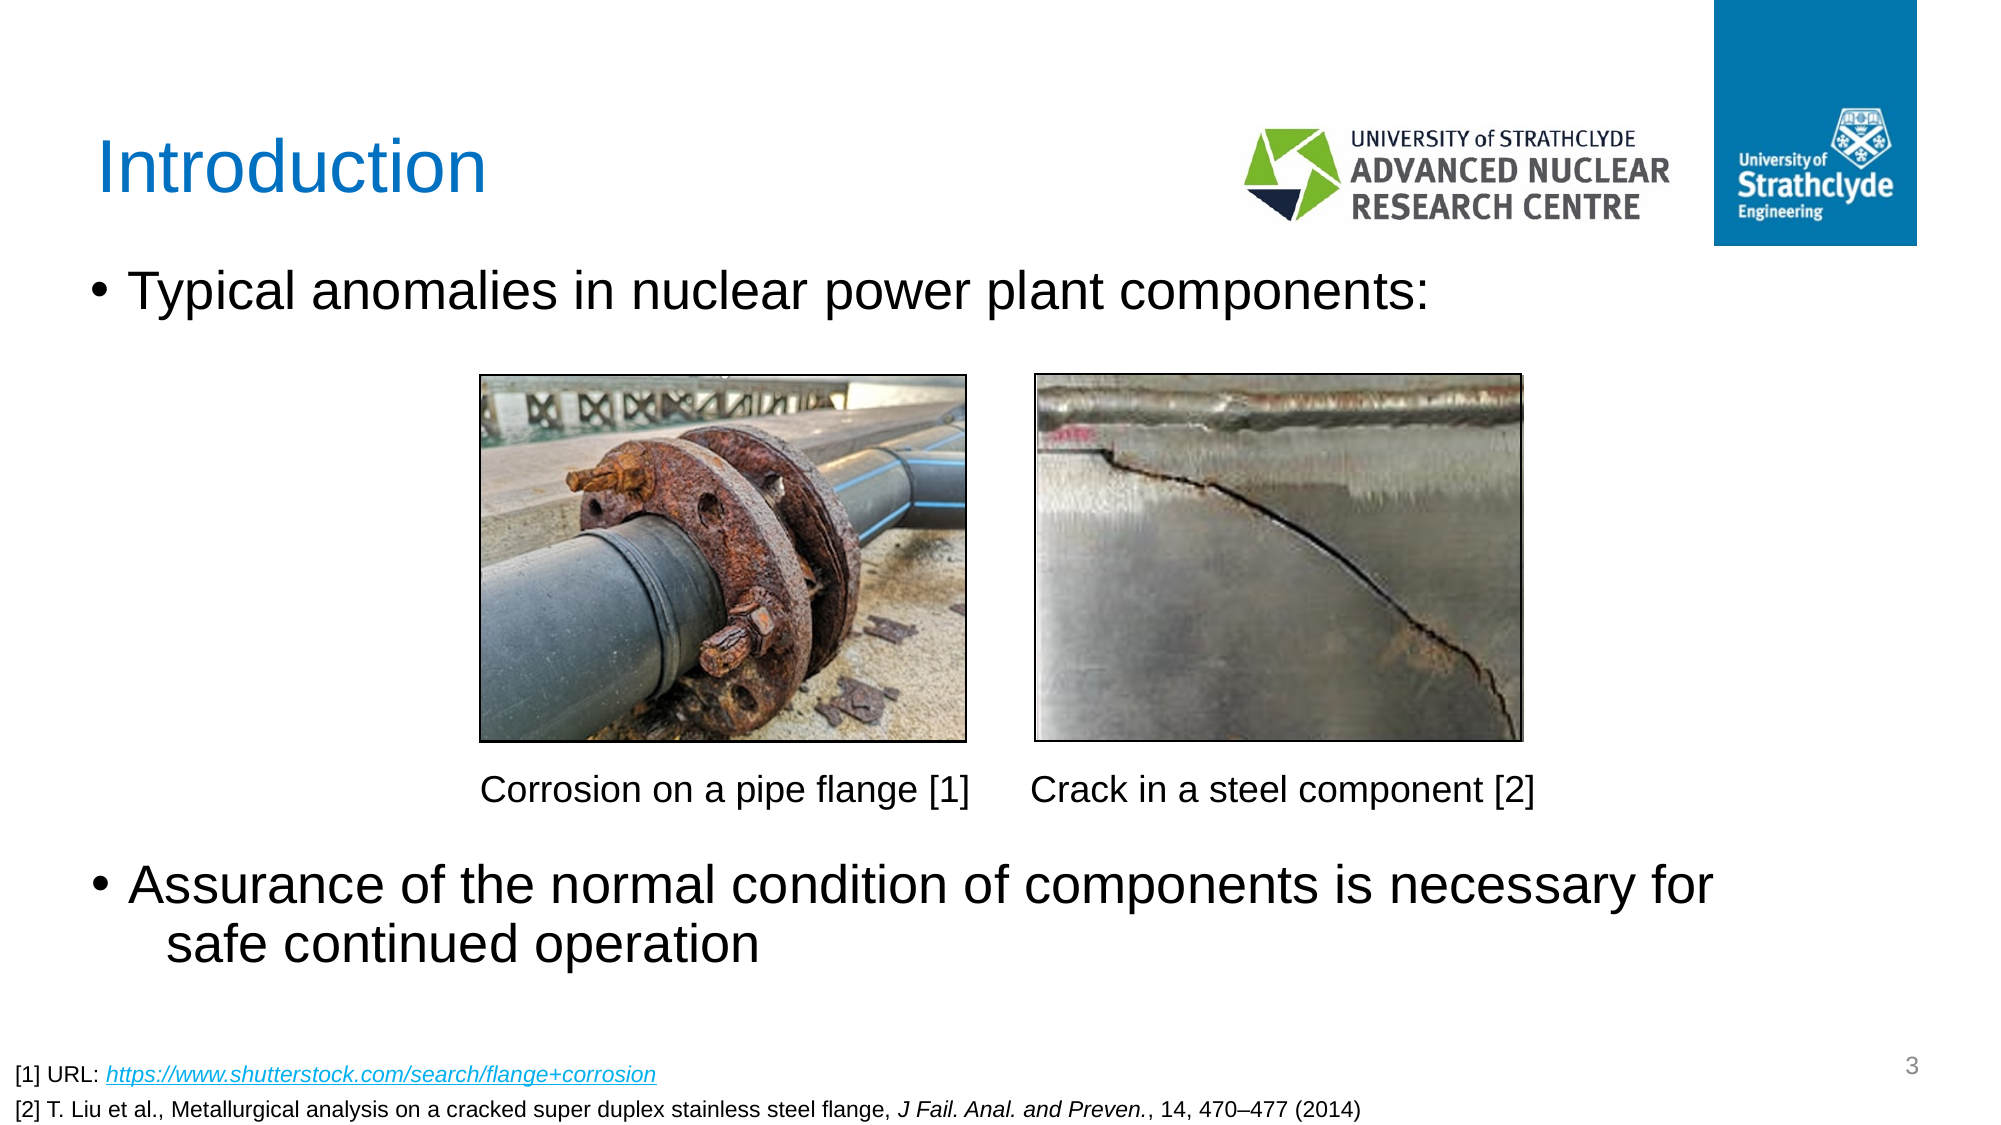

# Introduction
Typical anomalies in nuclear power plant components:
Corrosion on a pipe flange [1]
Crack in a steel component [2]
Assurance of the normal condition of components is necessary for safe continued operation
3
[1] URL: https://www.shutterstock.com/search/flange+corrosion
[2] T. Liu et al., Metallurgical analysis on a cracked super duplex stainless steel flange, J Fail. Anal. and Preven., 14, 470–477 (2014)